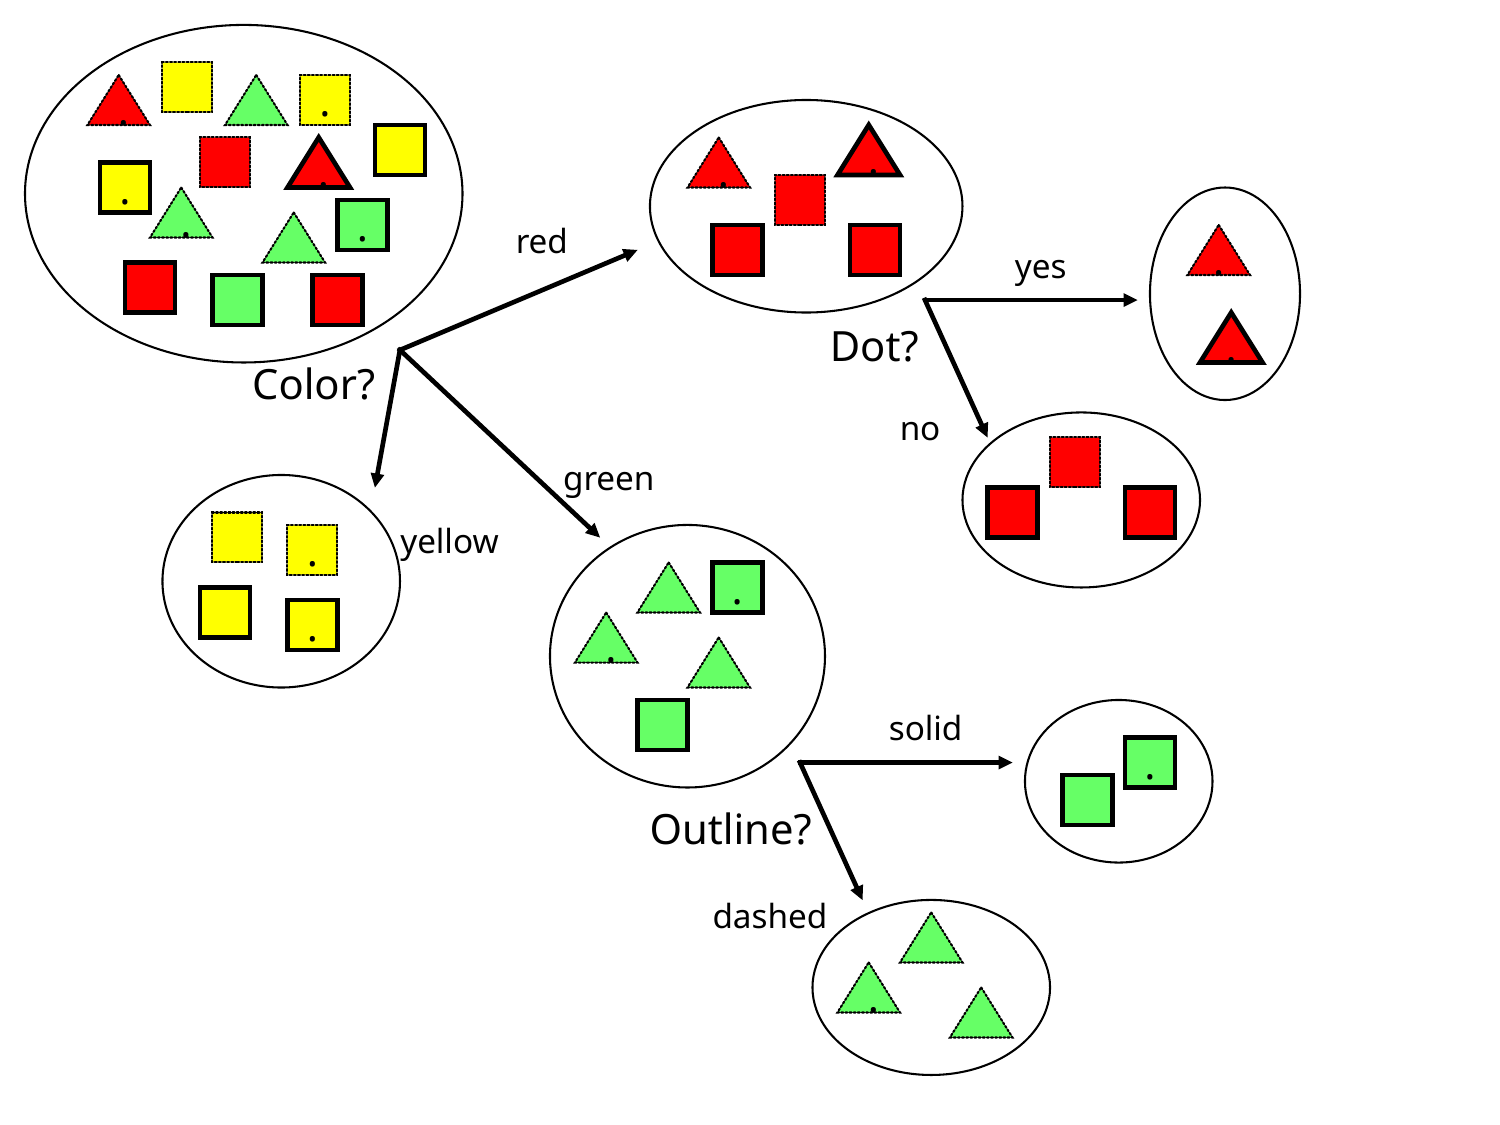

.
.
.
.
.
.
.
.
red
.
yes
Dot?
.
Color?
no
green
.
.
yellow
.
.
solid
.
Outline?
dashed
.